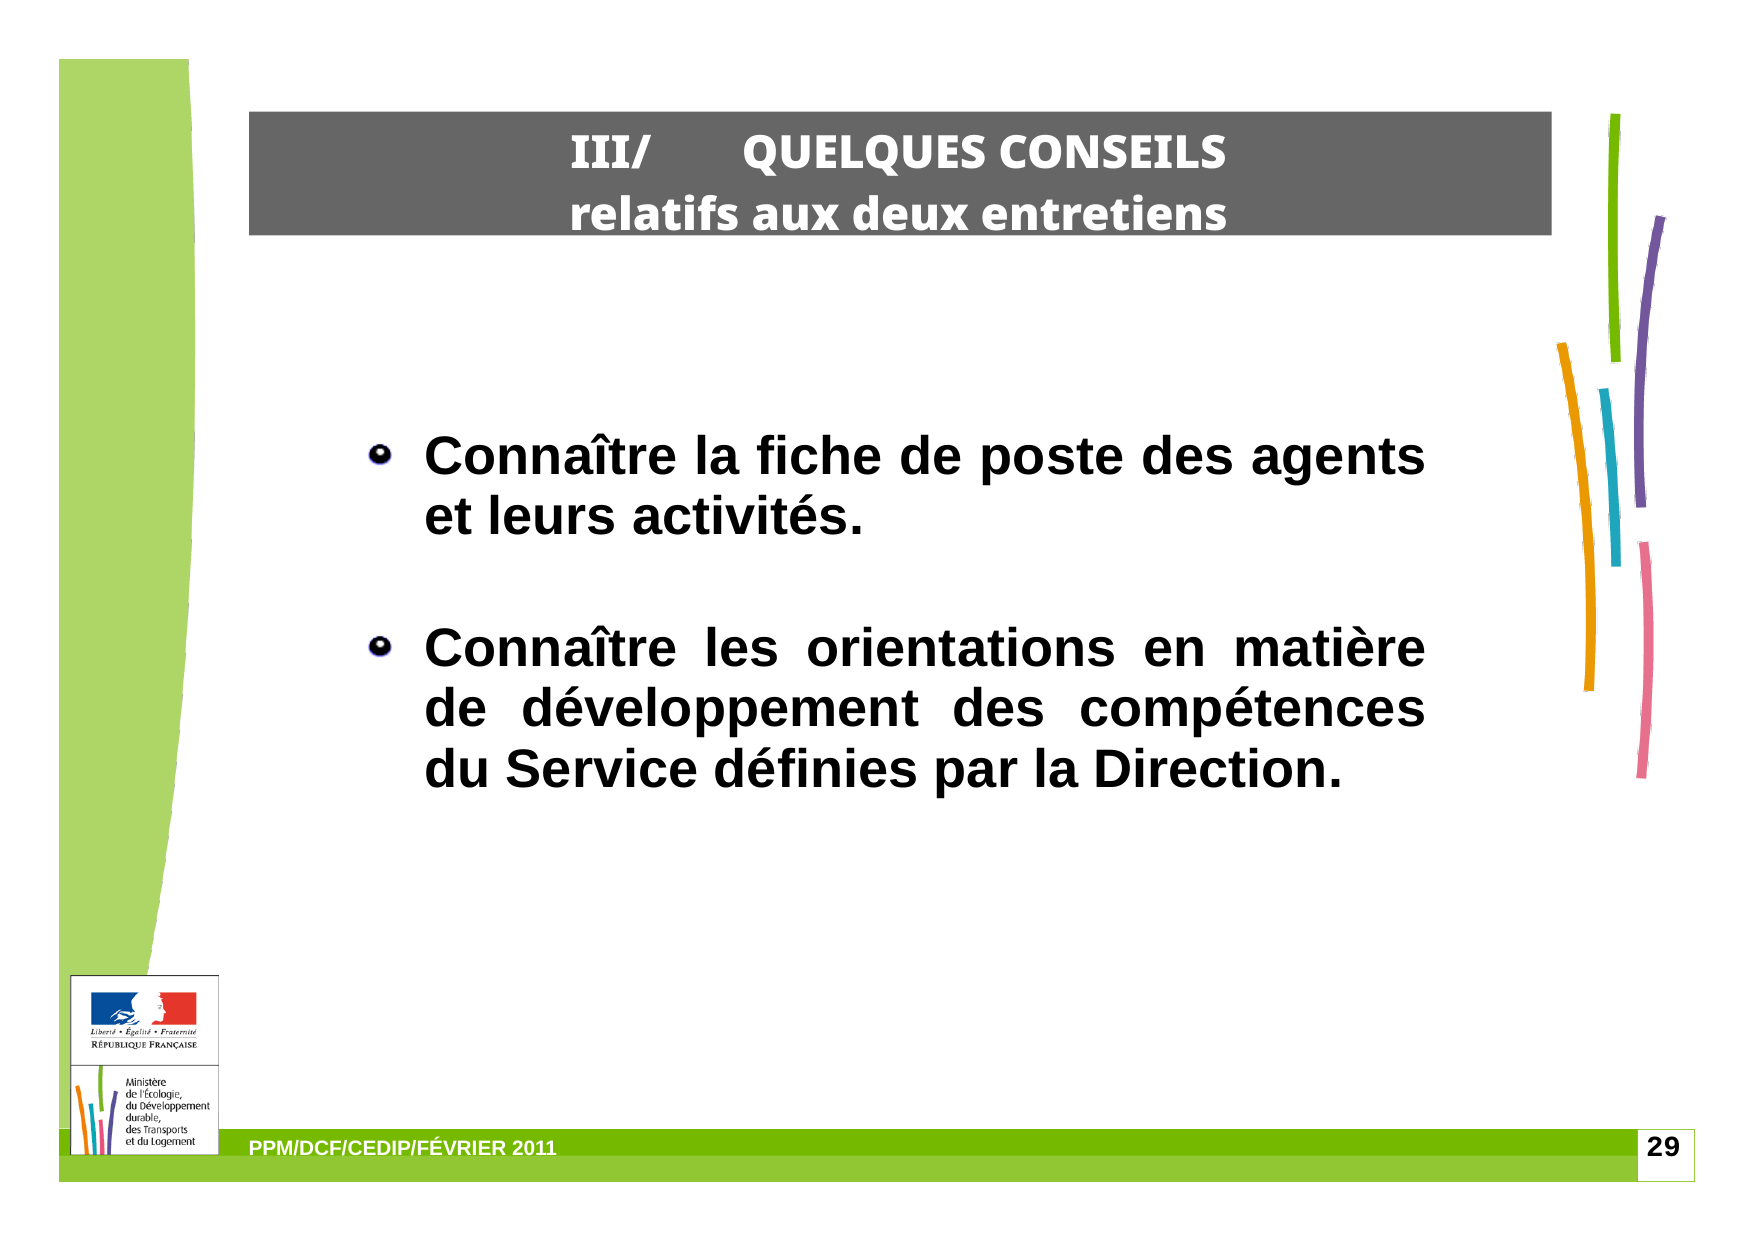

III/	 QUELQUES CONSEILS
relatifs aux deux entretiens
Connaître la fiche de poste des agents et leurs activités.
Connaître les orientations en matière de développement des compétences du Service définies par la Direction.
PPM/DCF/CEDIP/FÉVRIER 2011
29